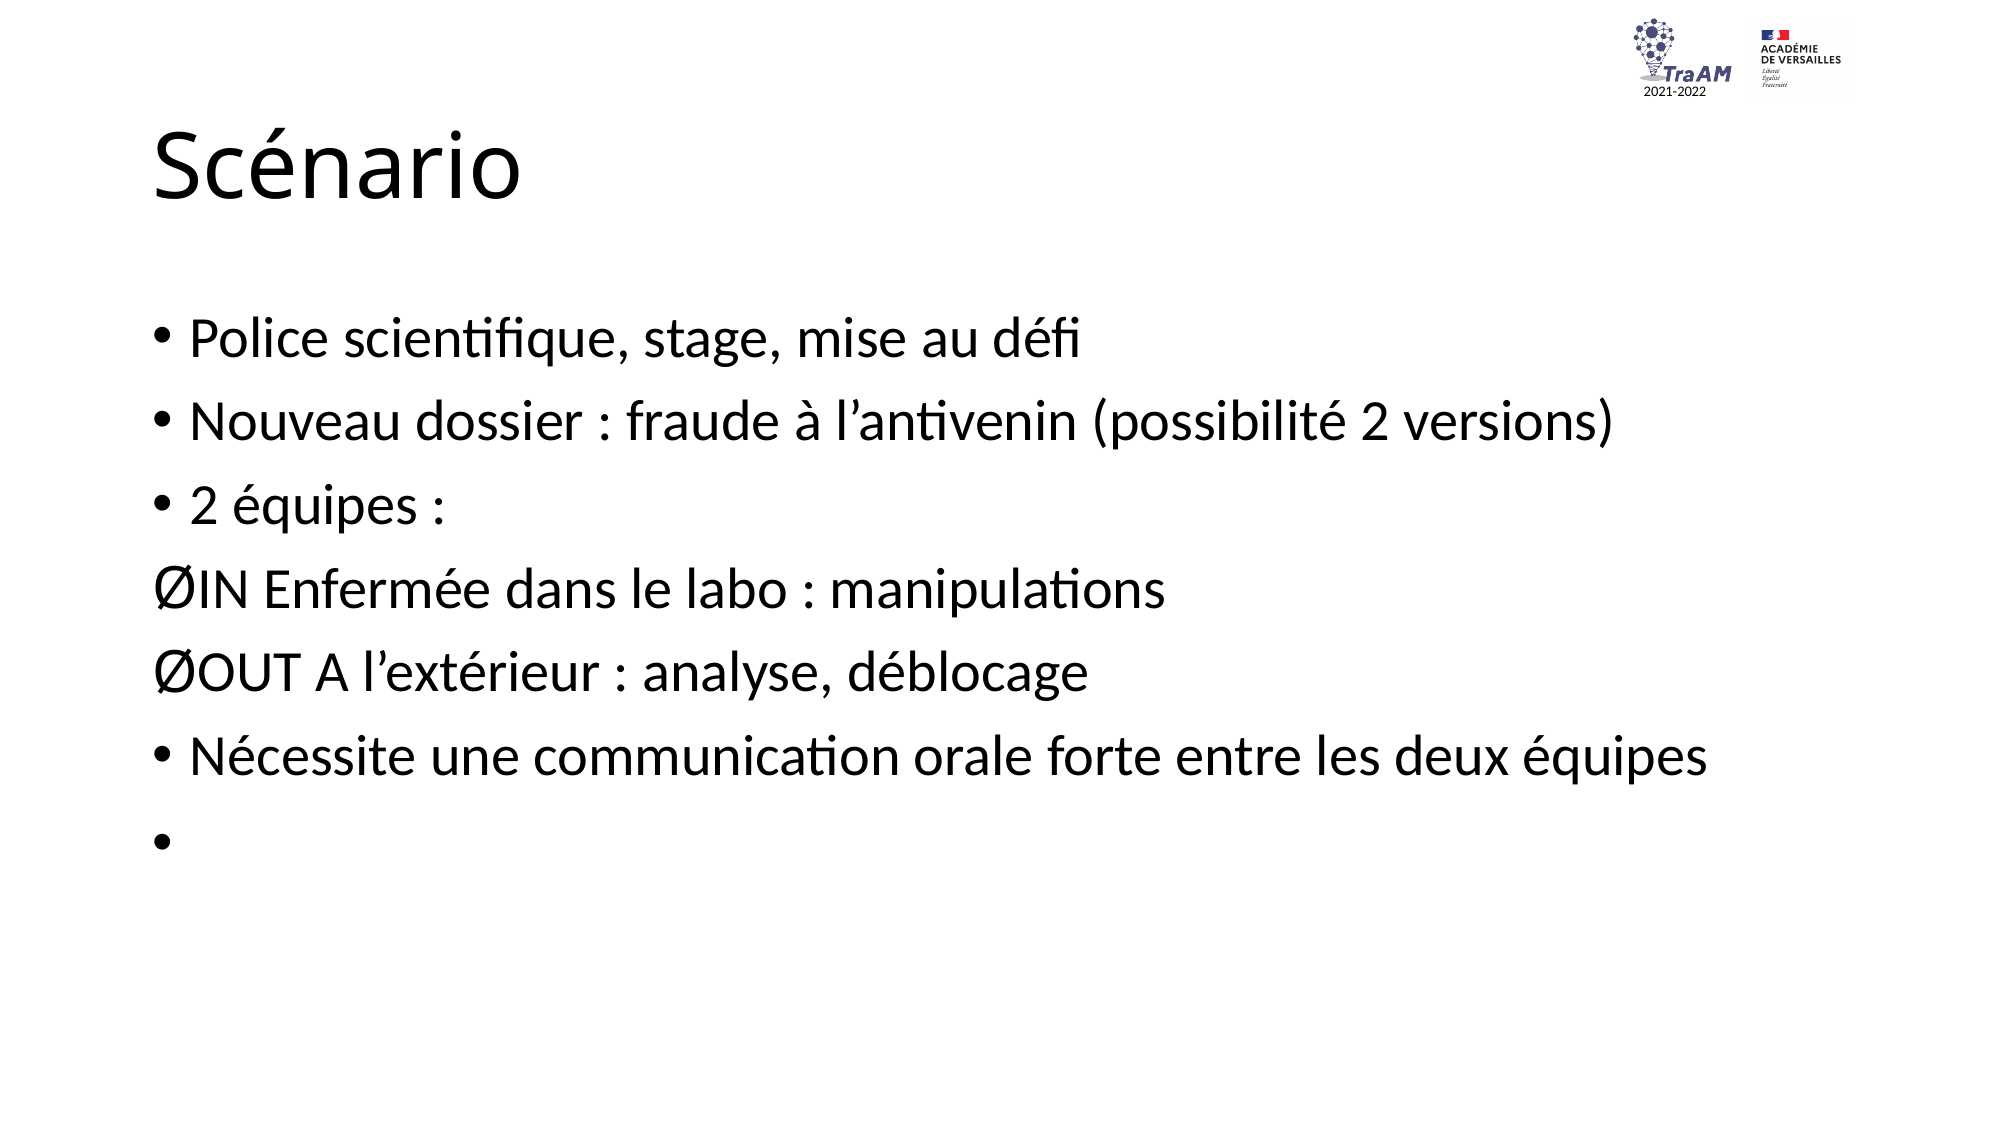

# Scénario
Police scientifique, stage, mise au défi
Nouveau dossier : fraude à l’antivenin (possibilité 2 versions)
2 équipes :
IN Enfermée dans le labo : manipulations
OUT A l’extérieur : analyse, déblocage
Nécessite une communication orale forte entre les deux équipes